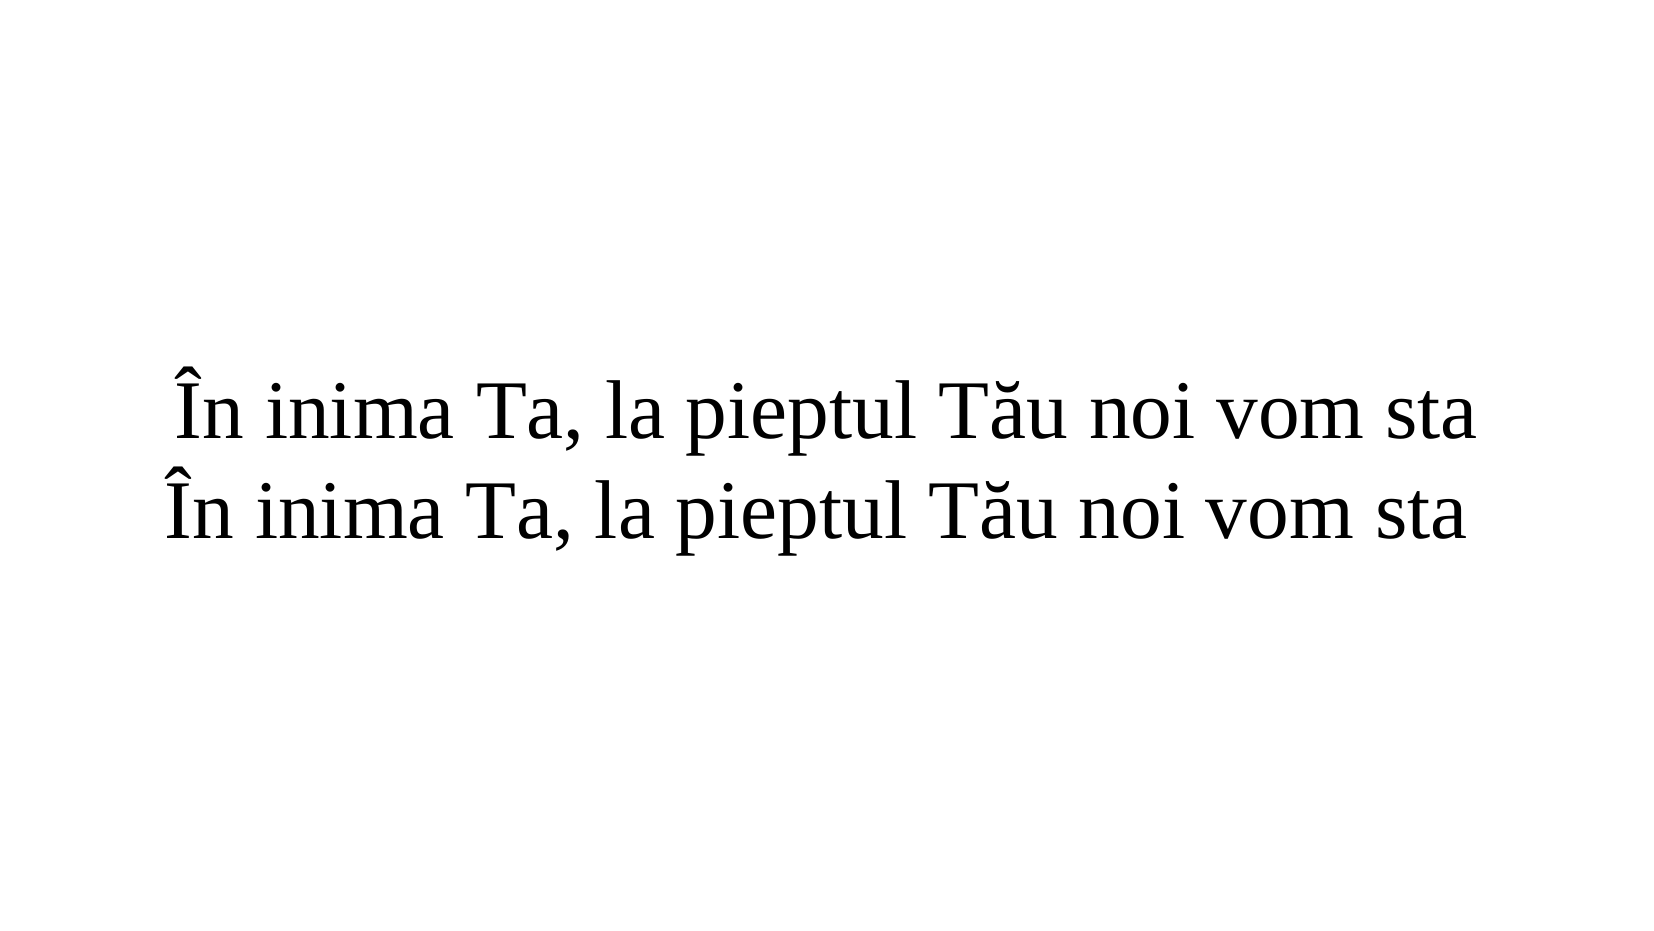

# În inima Ta, la pieptul Tău noi vom sta În inima Ta, la pieptul Tău noi vom sta